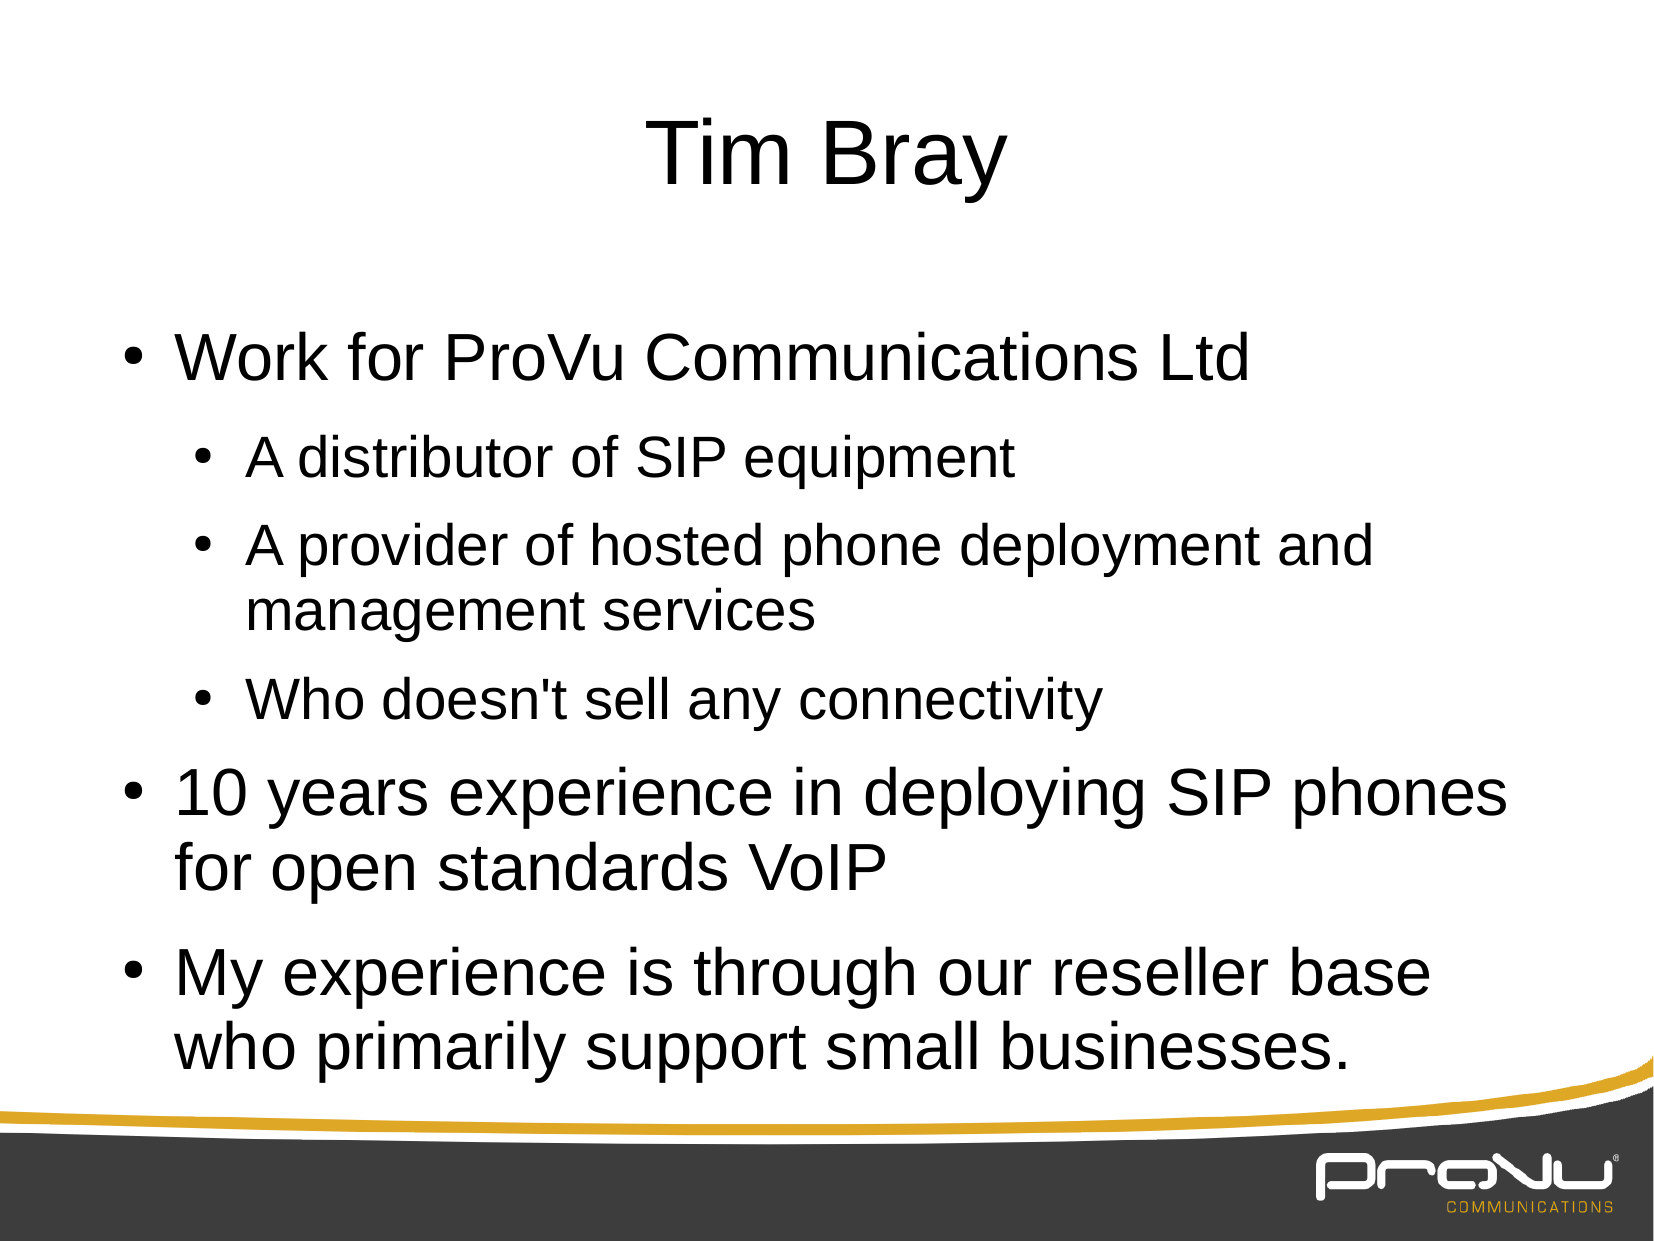

# Tim Bray
Work for ProVu Communications Ltd
A distributor of SIP equipment
A provider of hosted phone deployment and management services
Who doesn't sell any connectivity
10 years experience in deploying SIP phones for open standards VoIP
My experience is through our reseller base who primarily support small businesses.